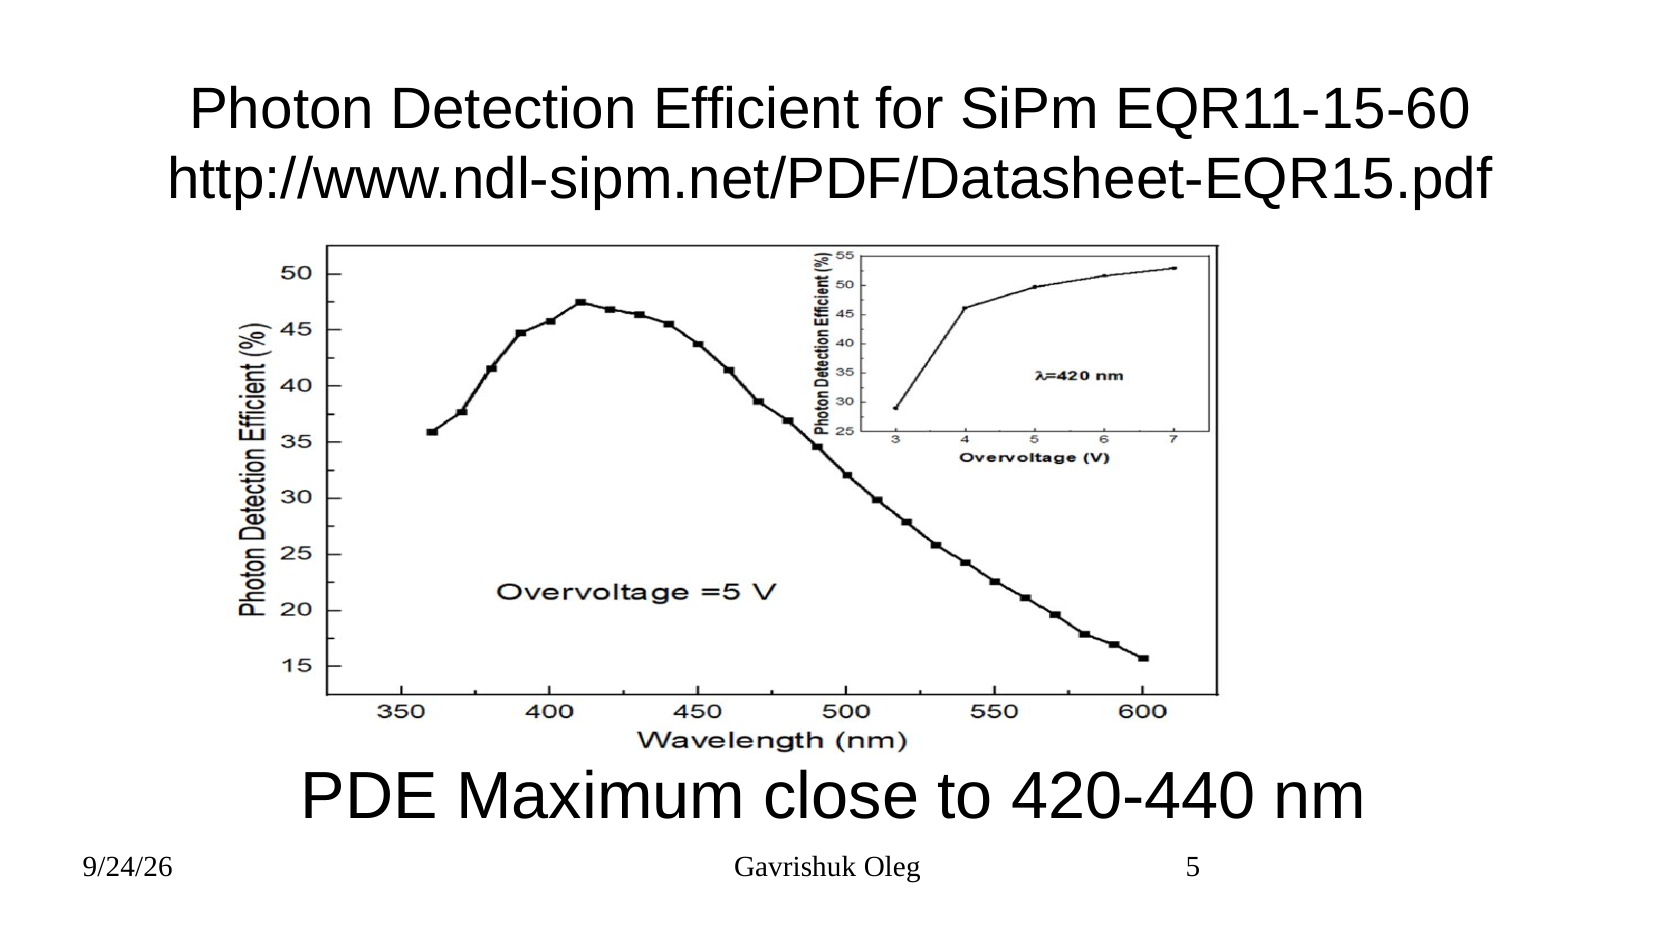

# Photon Detection Efficient for SiPm EQR11-15-60 http://www.ndl-sipm.net/PDF/Datasheet-EQR15.pdf
PDE Maximum close to 420-440 nm
Gavrishuk Oleg